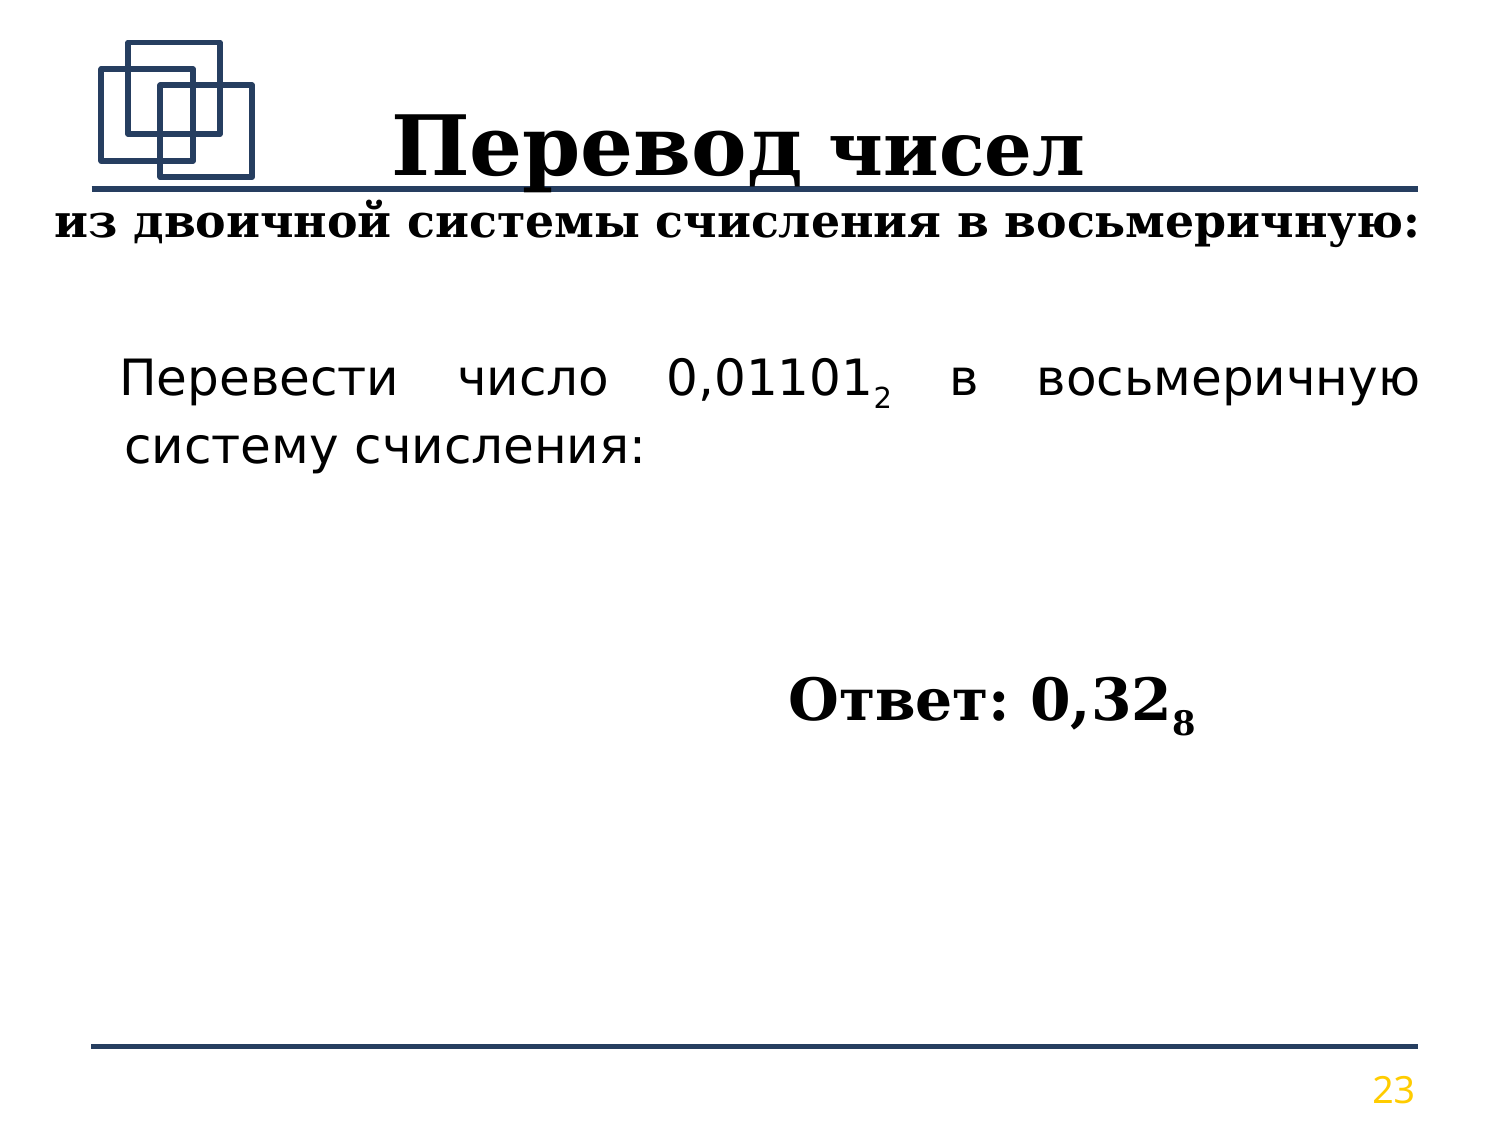

# Перевод чисел из двоичной системы счисления в восьмеричную:
 Перевести число 0,011012 в восьмеричную систему счисления:
Ответ: 0,328